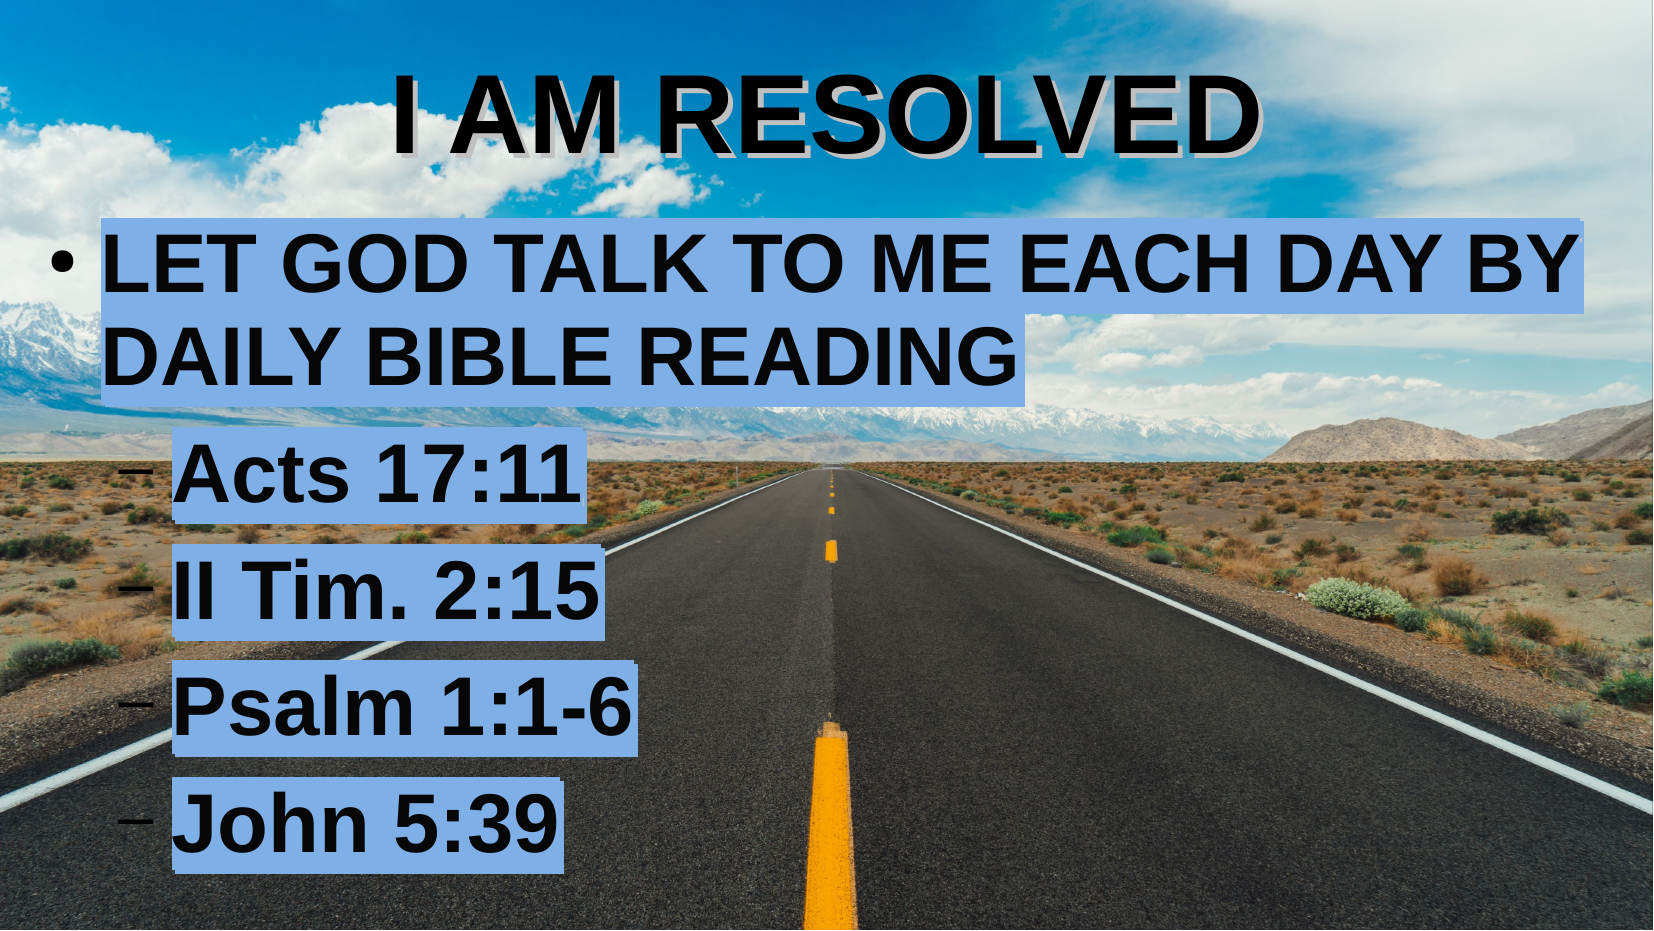

# I AM RESOLVED
LET GOD TALK TO ME EACH DAY BY DAILY BIBLE READING
Acts 17:11
II Tim. 2:15
Psalm 1:1-6
John 5:39